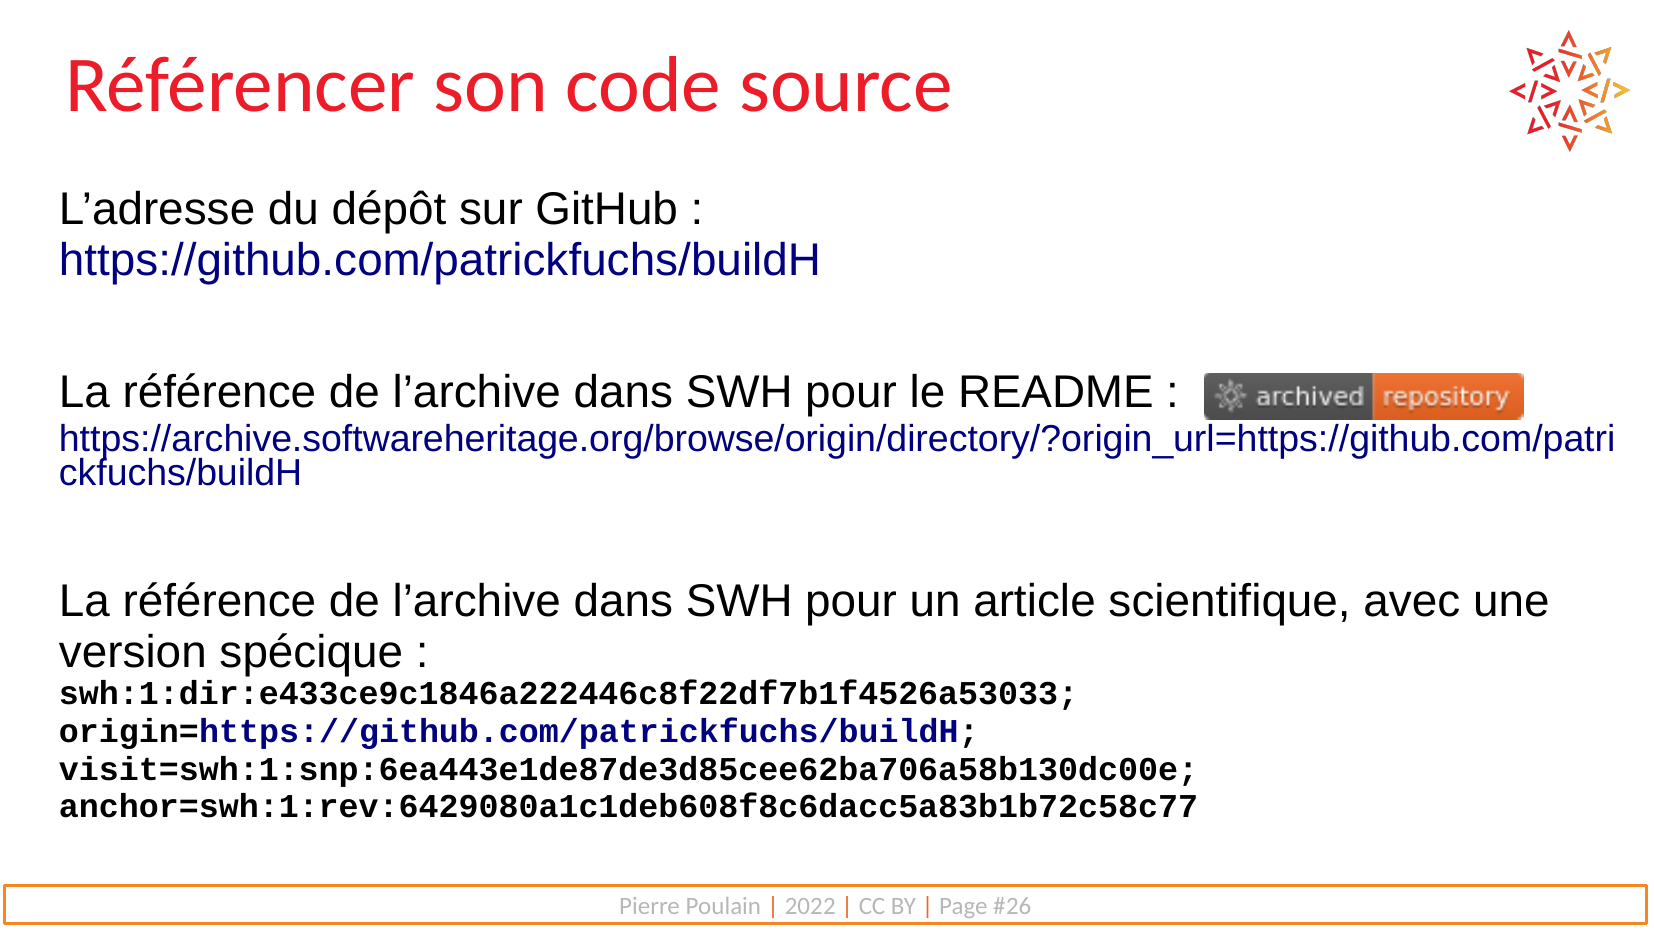

# Référencer son code source
L’adresse du dépôt sur GitHub :
https://github.com/patrickfuchs/buildH
La référence de l’archive dans SWH pour le README :
https://archive.softwareheritage.org/browse/origin/directory/?origin_url=https://github.com/patrickfuchs/buildH
La référence de l’archive dans SWH pour un article scientifique, avec une version spécique :
swh:1:dir:e433ce9c1846a222446c8f22df7b1f4526a53033;
origin=https://github.com/patrickfuchs/buildH;
visit=swh:1:snp:6ea443e1de87de3d85cee62ba706a58b130dc00e;
anchor=swh:1:rev:6429080a1c1deb608f8c6dacc5a83b1b72c58c77